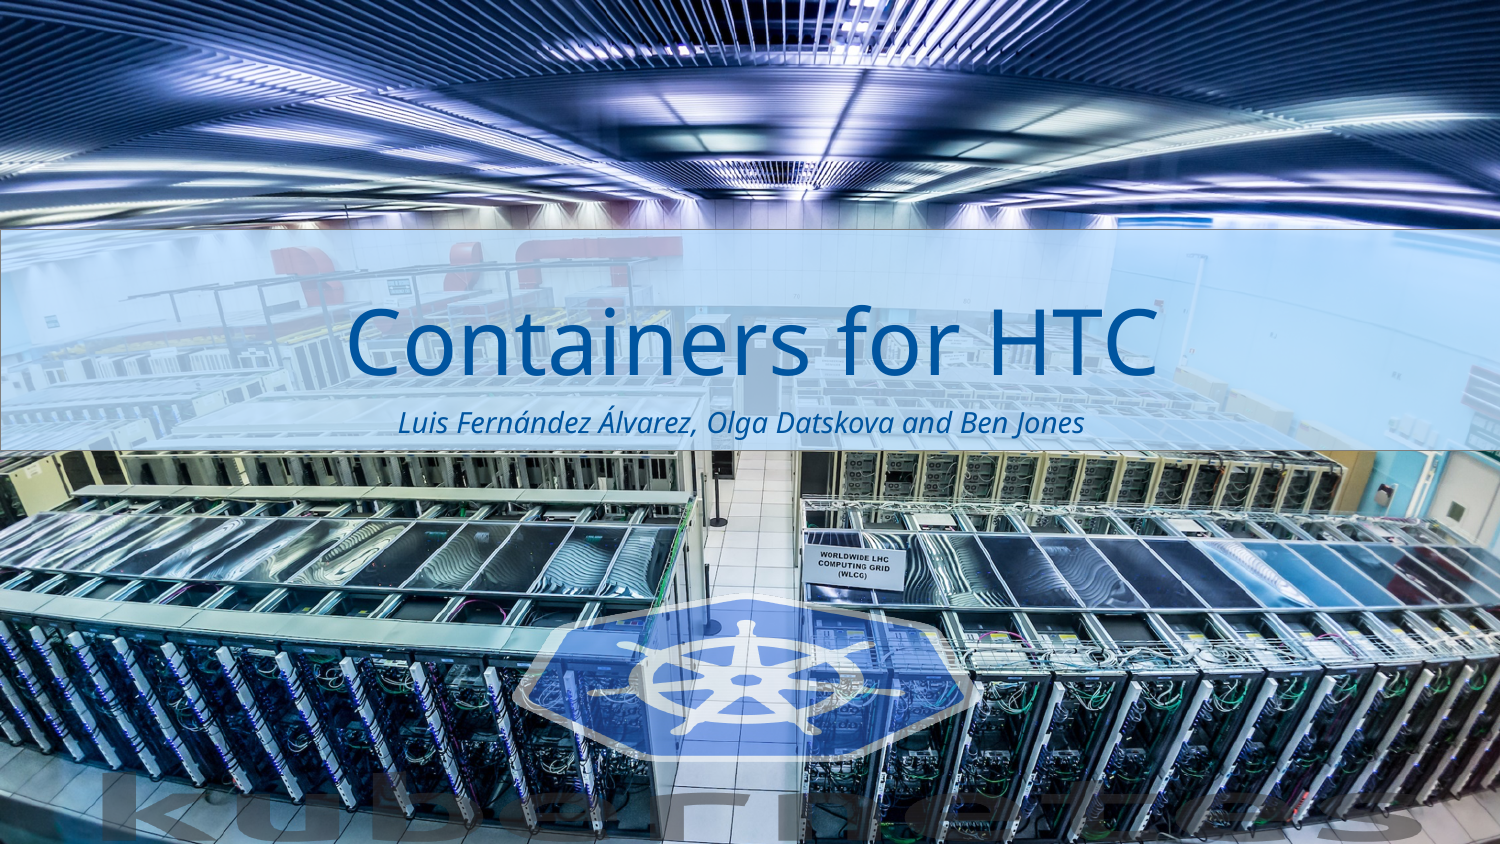

# Containers for HTC
 Luis Fernández Álvarez, Olga Datskova and Ben Jones